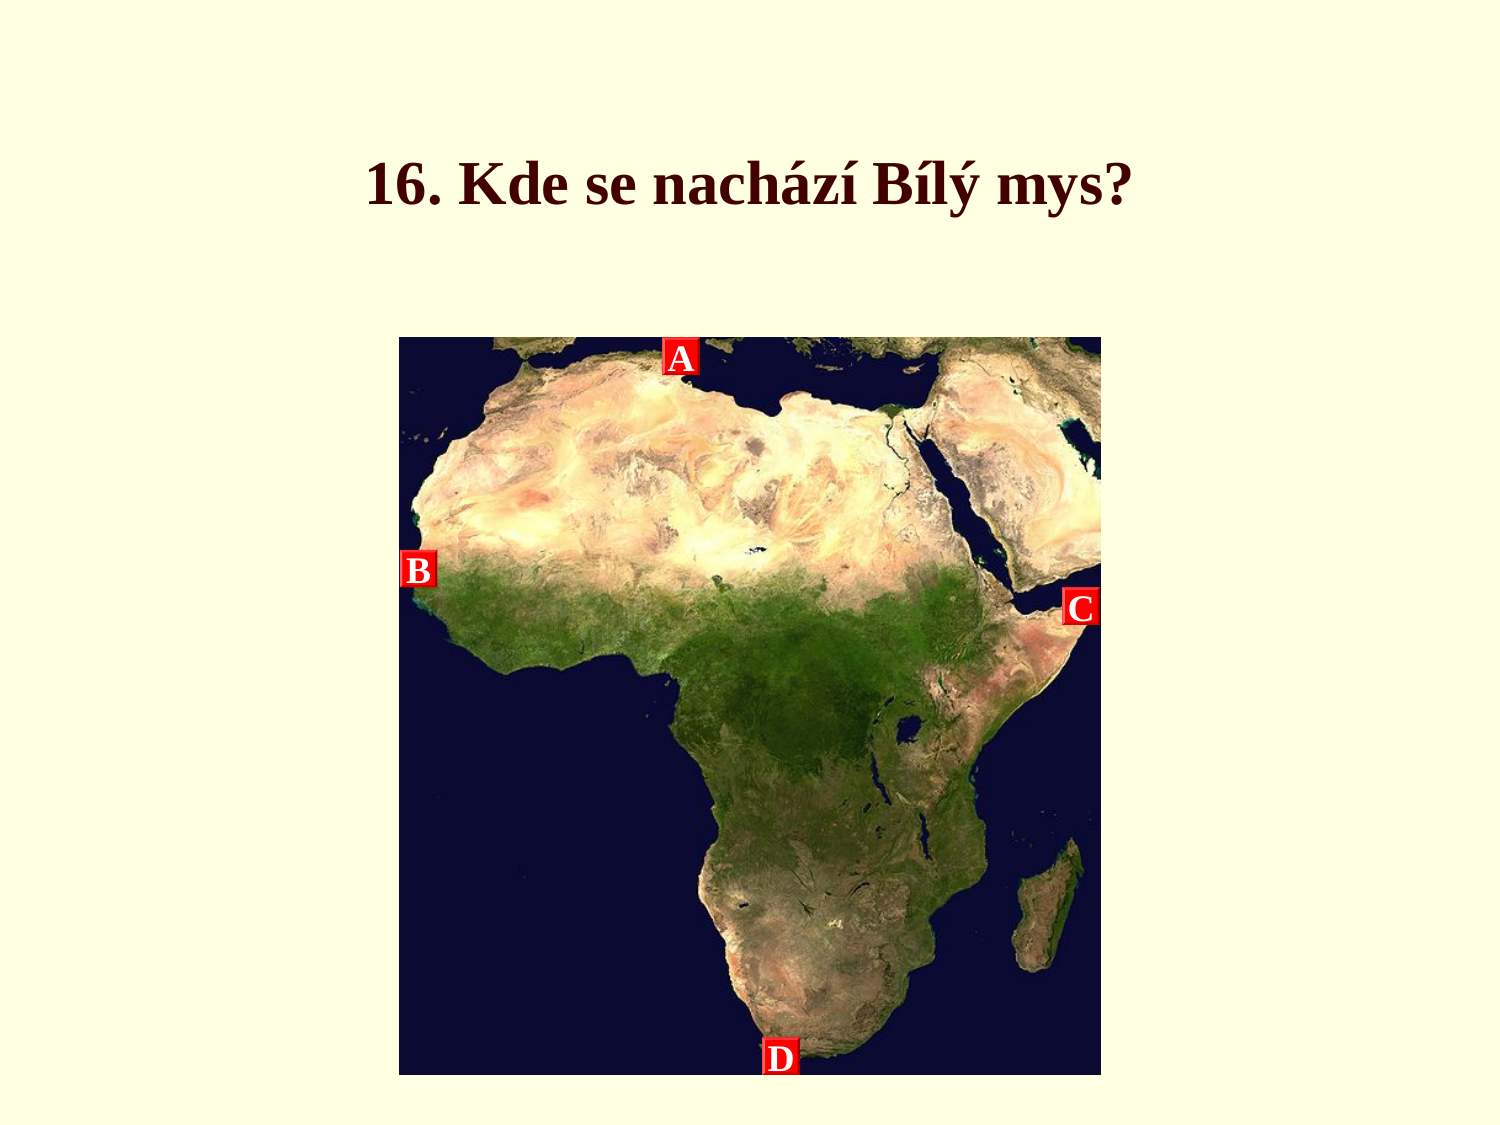

# 16. Kde se nachází Bílý mys?
A
B
C
D